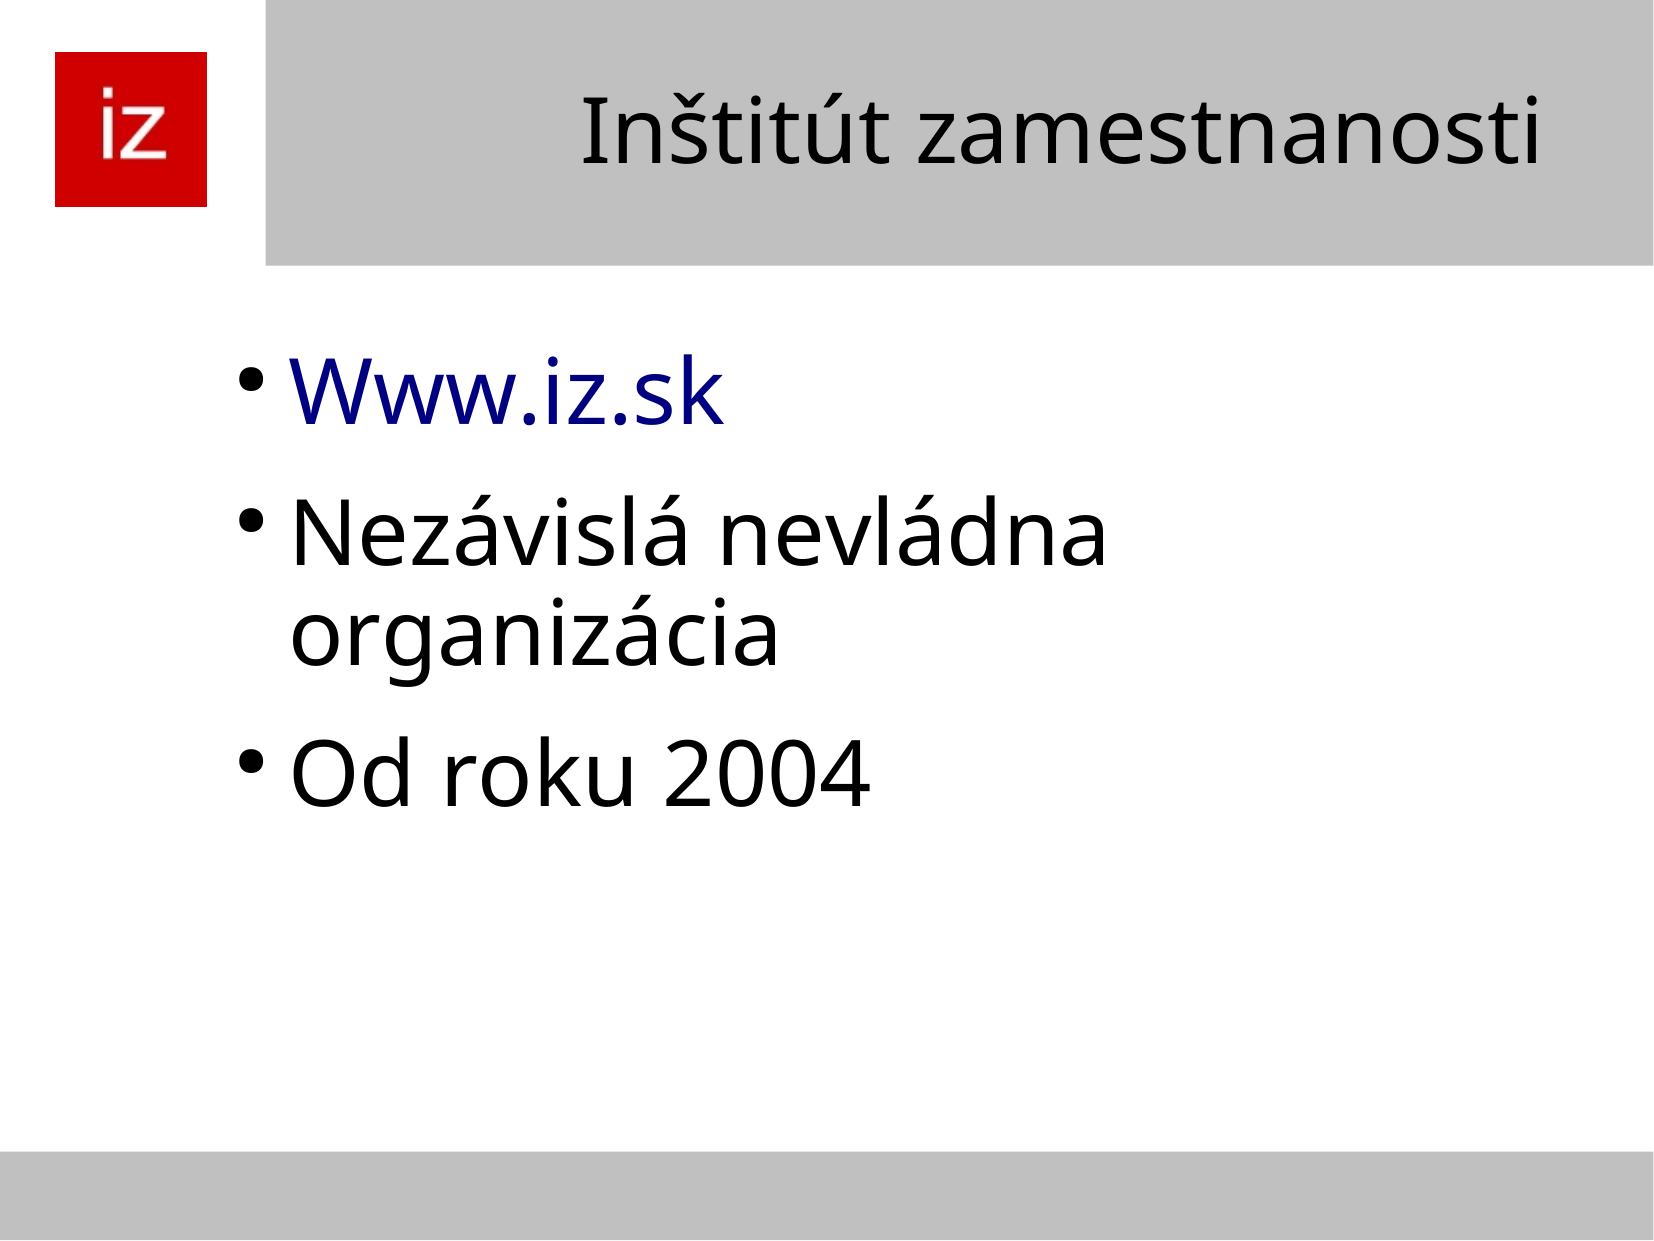

# Inštitút zamestnanosti
Www.iz.sk
Nezávislá nevládna organizácia
Od roku 2004